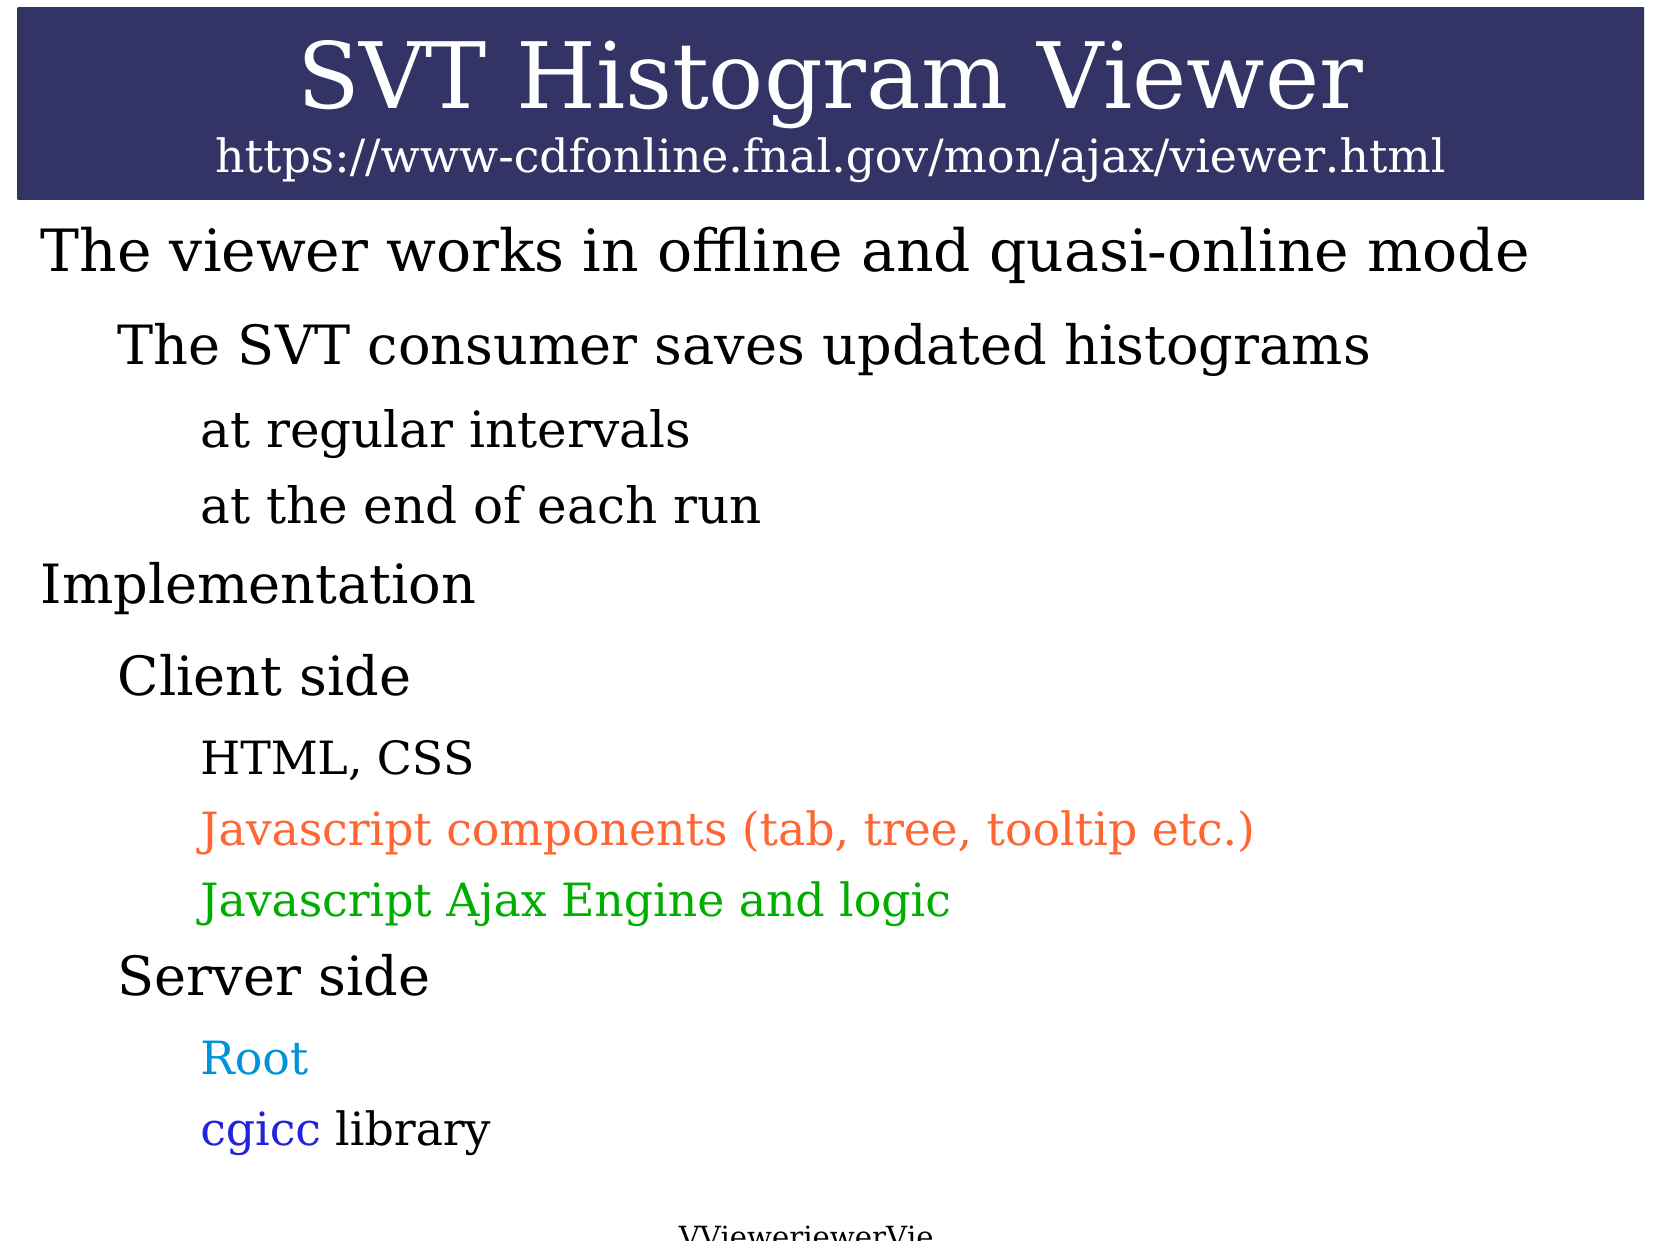

# SVT Histogram Viewer https://www-cdfonline.fnal.gov/mon/ajax/viewer.html
The viewer works in offline and quasi-online mode
The SVT consumer saves updated histograms
at regular intervals
at the end of each run
Implementation
Client side
HTML, CSS
Javascript components (tab, tree, tooltip etc.)
Javascript Ajax Engine and logic
Server side
Root
cgicc library
13